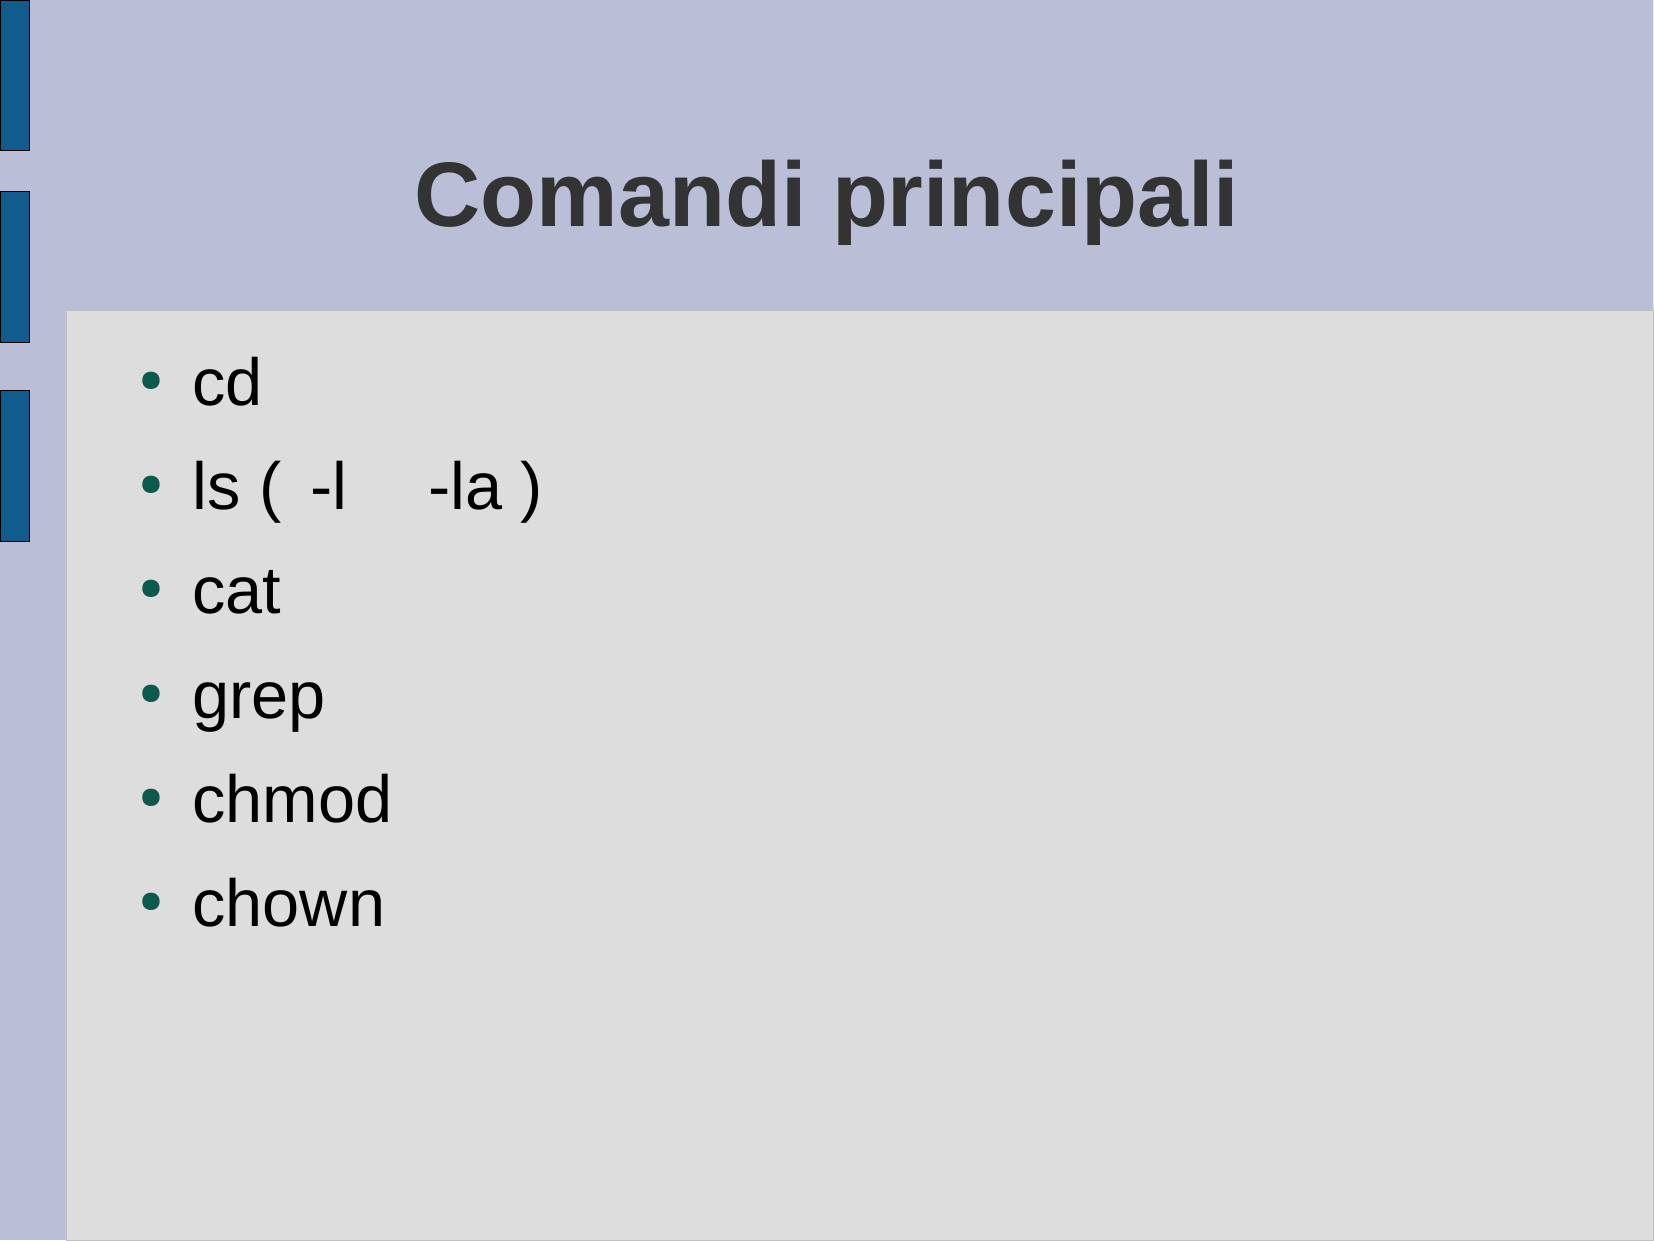

# Comandi principali
cd
ls (	-l 	-la )
cat
grep
chmod
chown